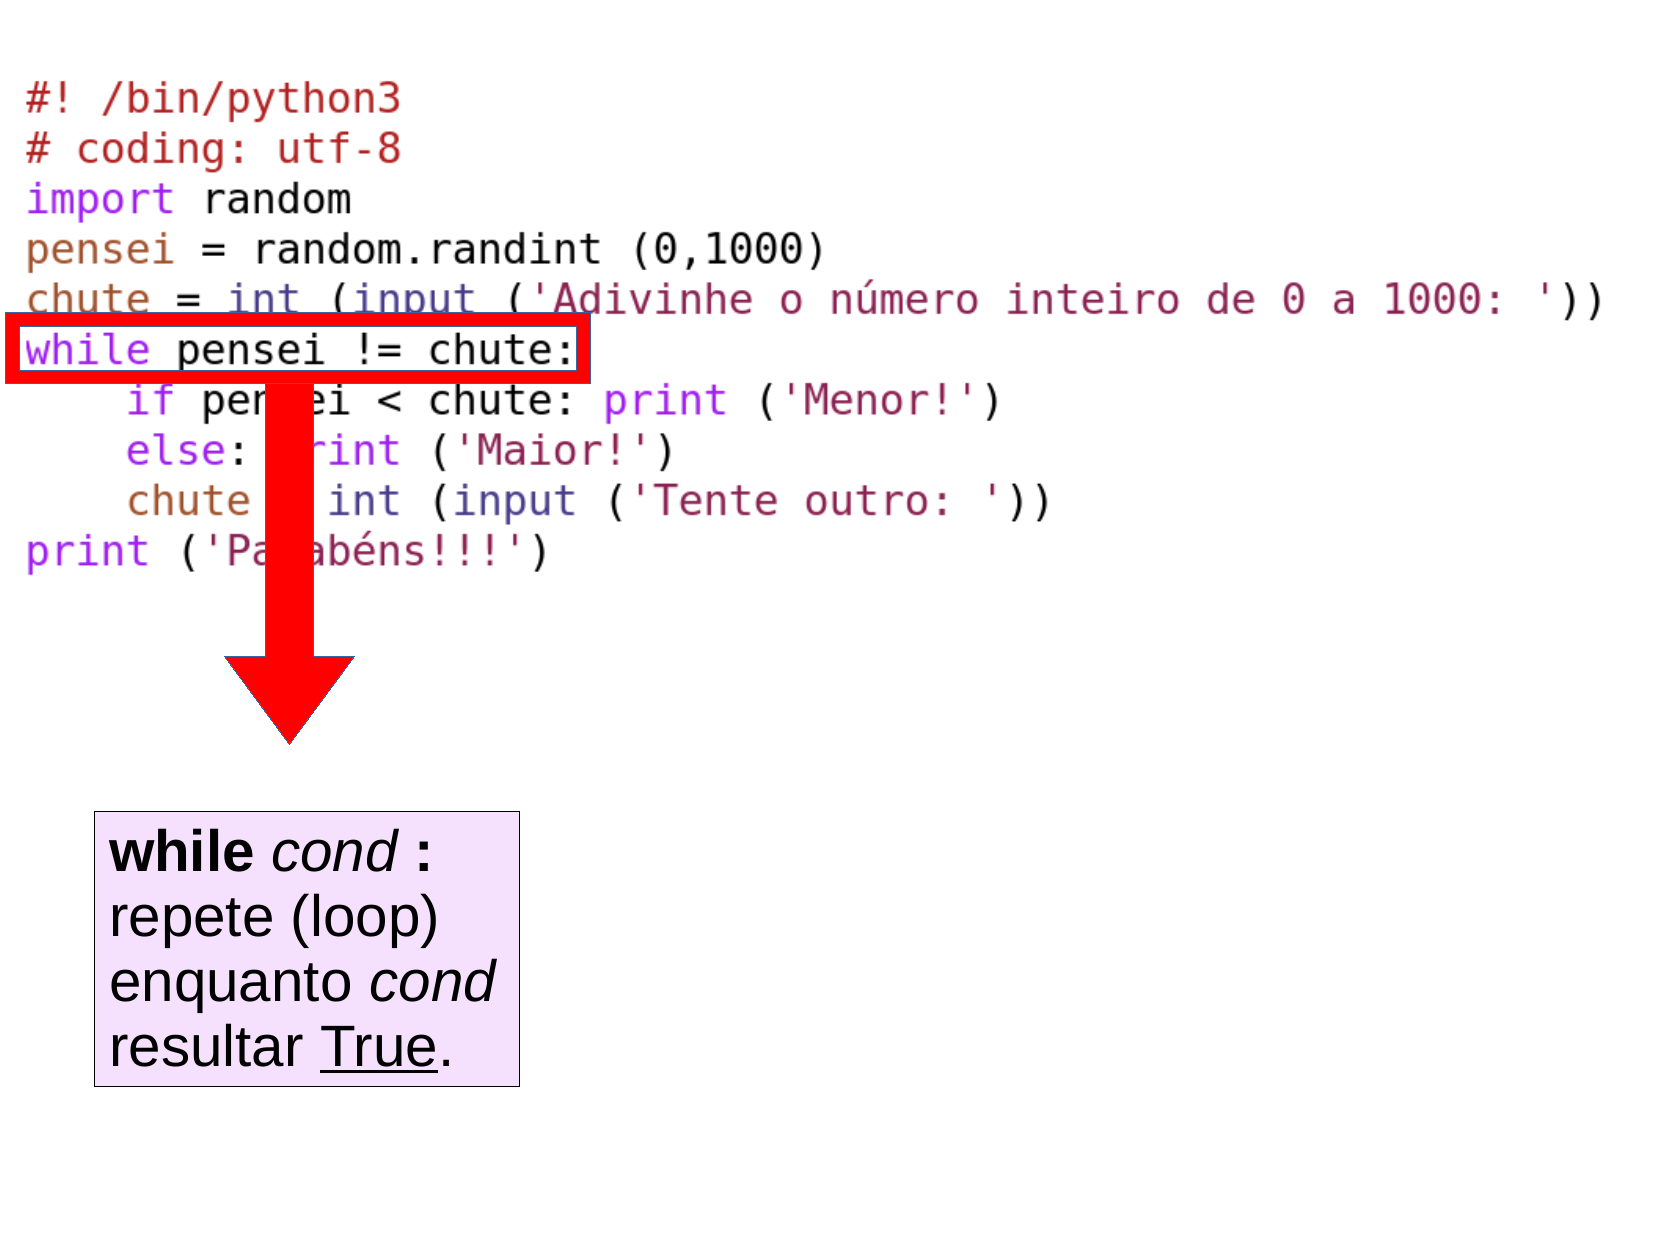

while cond : repete (loop) enquanto cond resultar True.